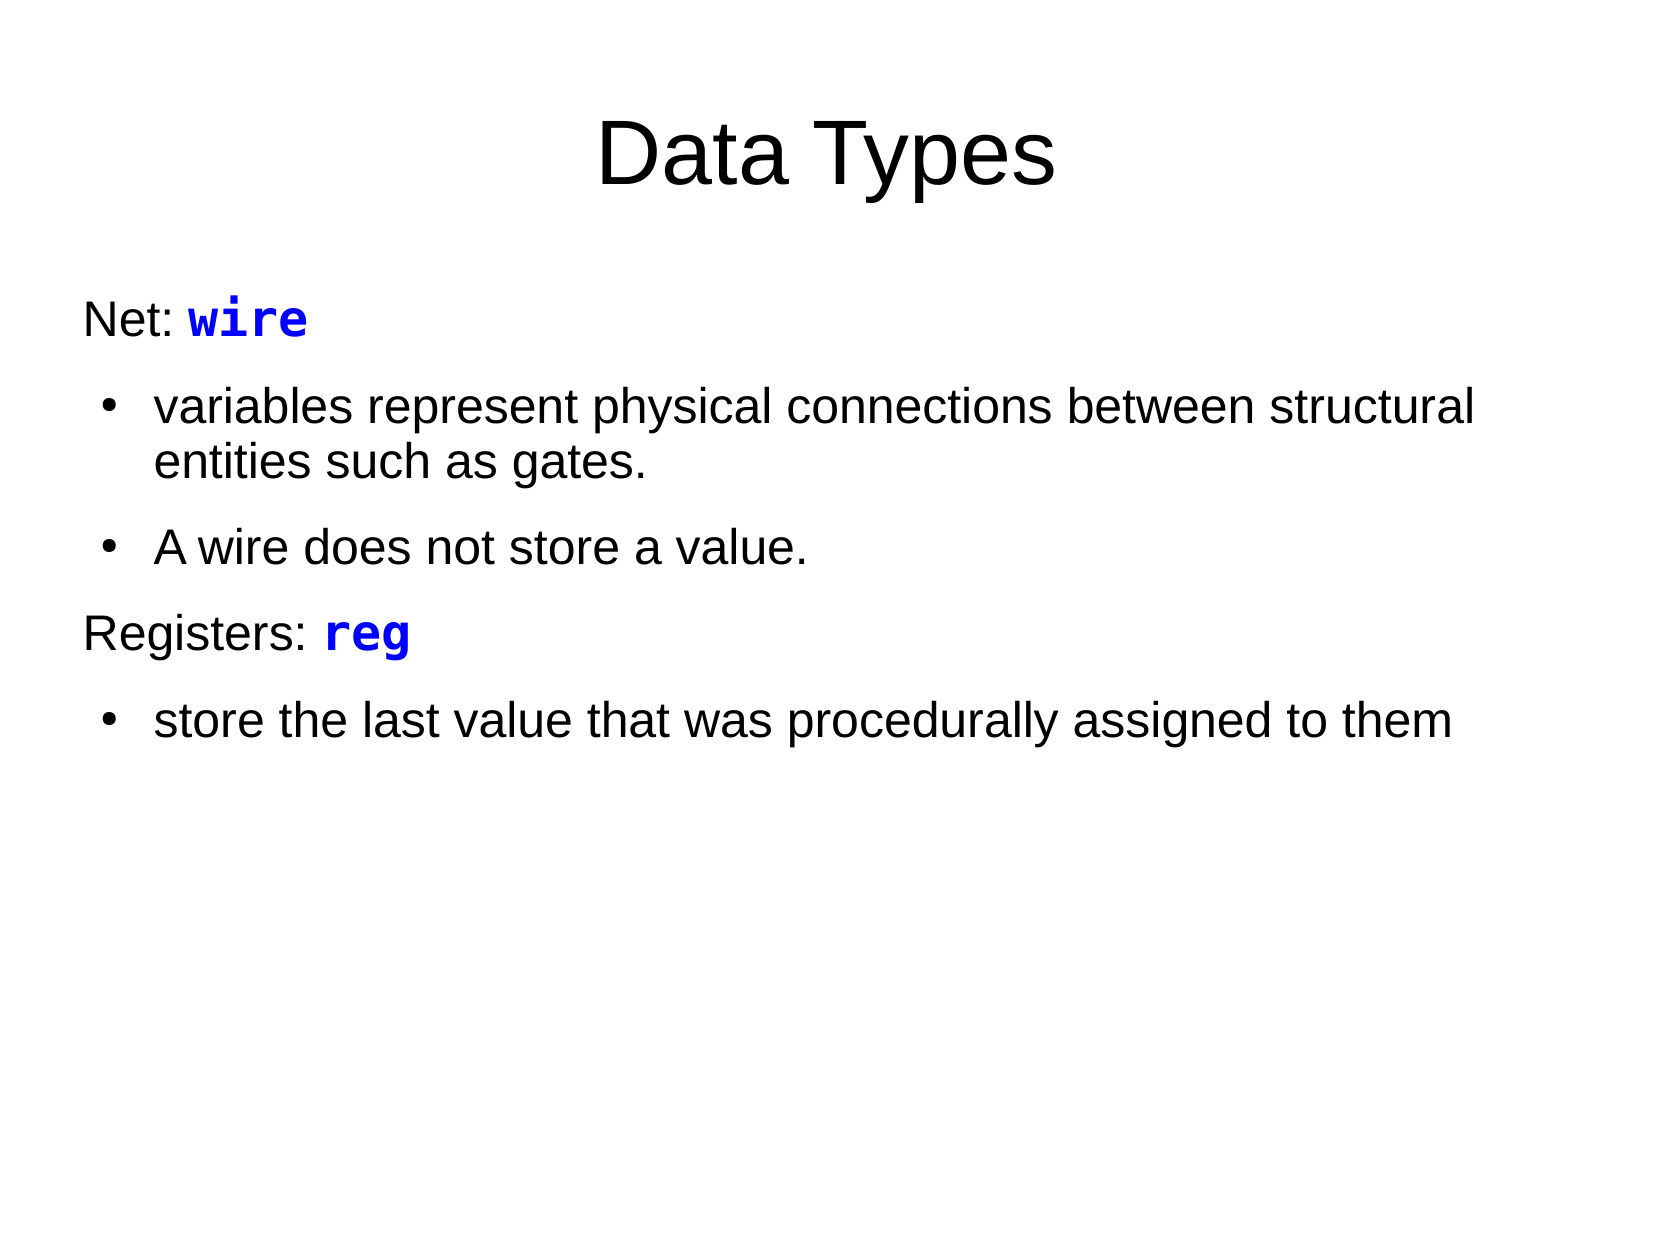

# Data Types
Net: wire
variables represent physical connections between structural entities such as gates.
A wire does not store a value.
Registers: reg
store the last value that was procedurally assigned to them